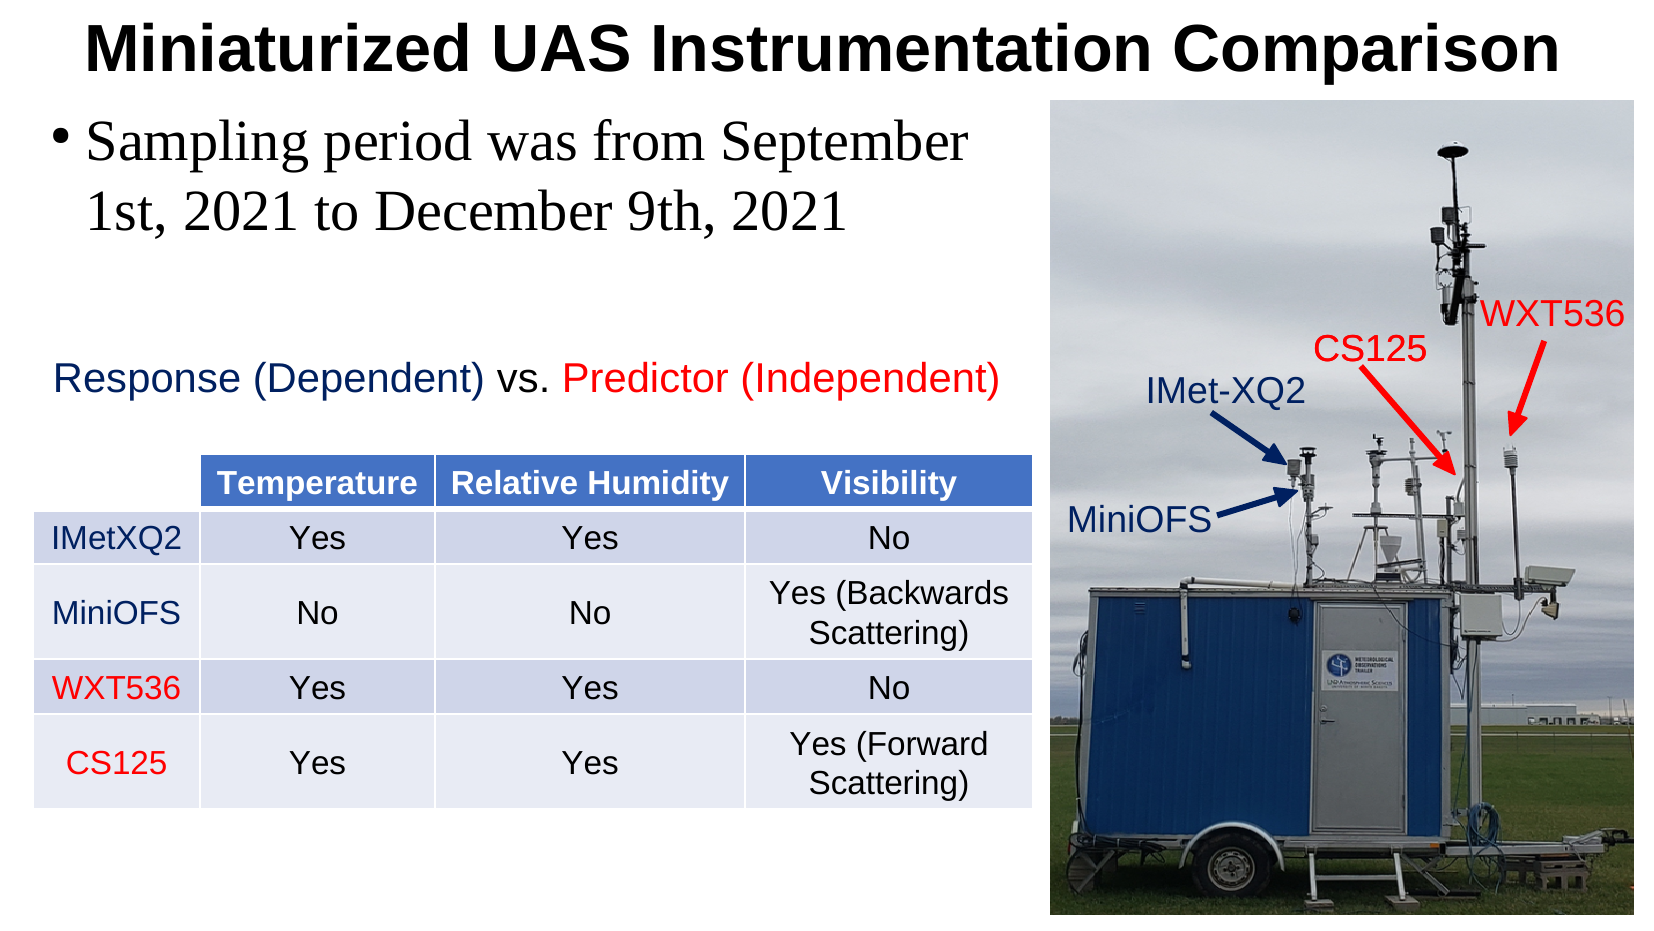

# Miniaturized UAS Instrumentation Comparison
Sampling period was from September 1st, 2021 to December 9th, 2021
WXT536
CS125
CS125
Response (Dependent) vs. Predictor (Independent)
IMet-XQ2
| | Temperature | Relative Humidity | Visibility |
| --- | --- | --- | --- |
| IMetXQ2 | Yes | Yes | No |
| MiniOFS | No | No | Yes (Backwards Scattering) |
| WXT536 | Yes | Yes | No |
| CS125 | Yes | Yes | Yes (Forward Scattering) |
MiniOFS